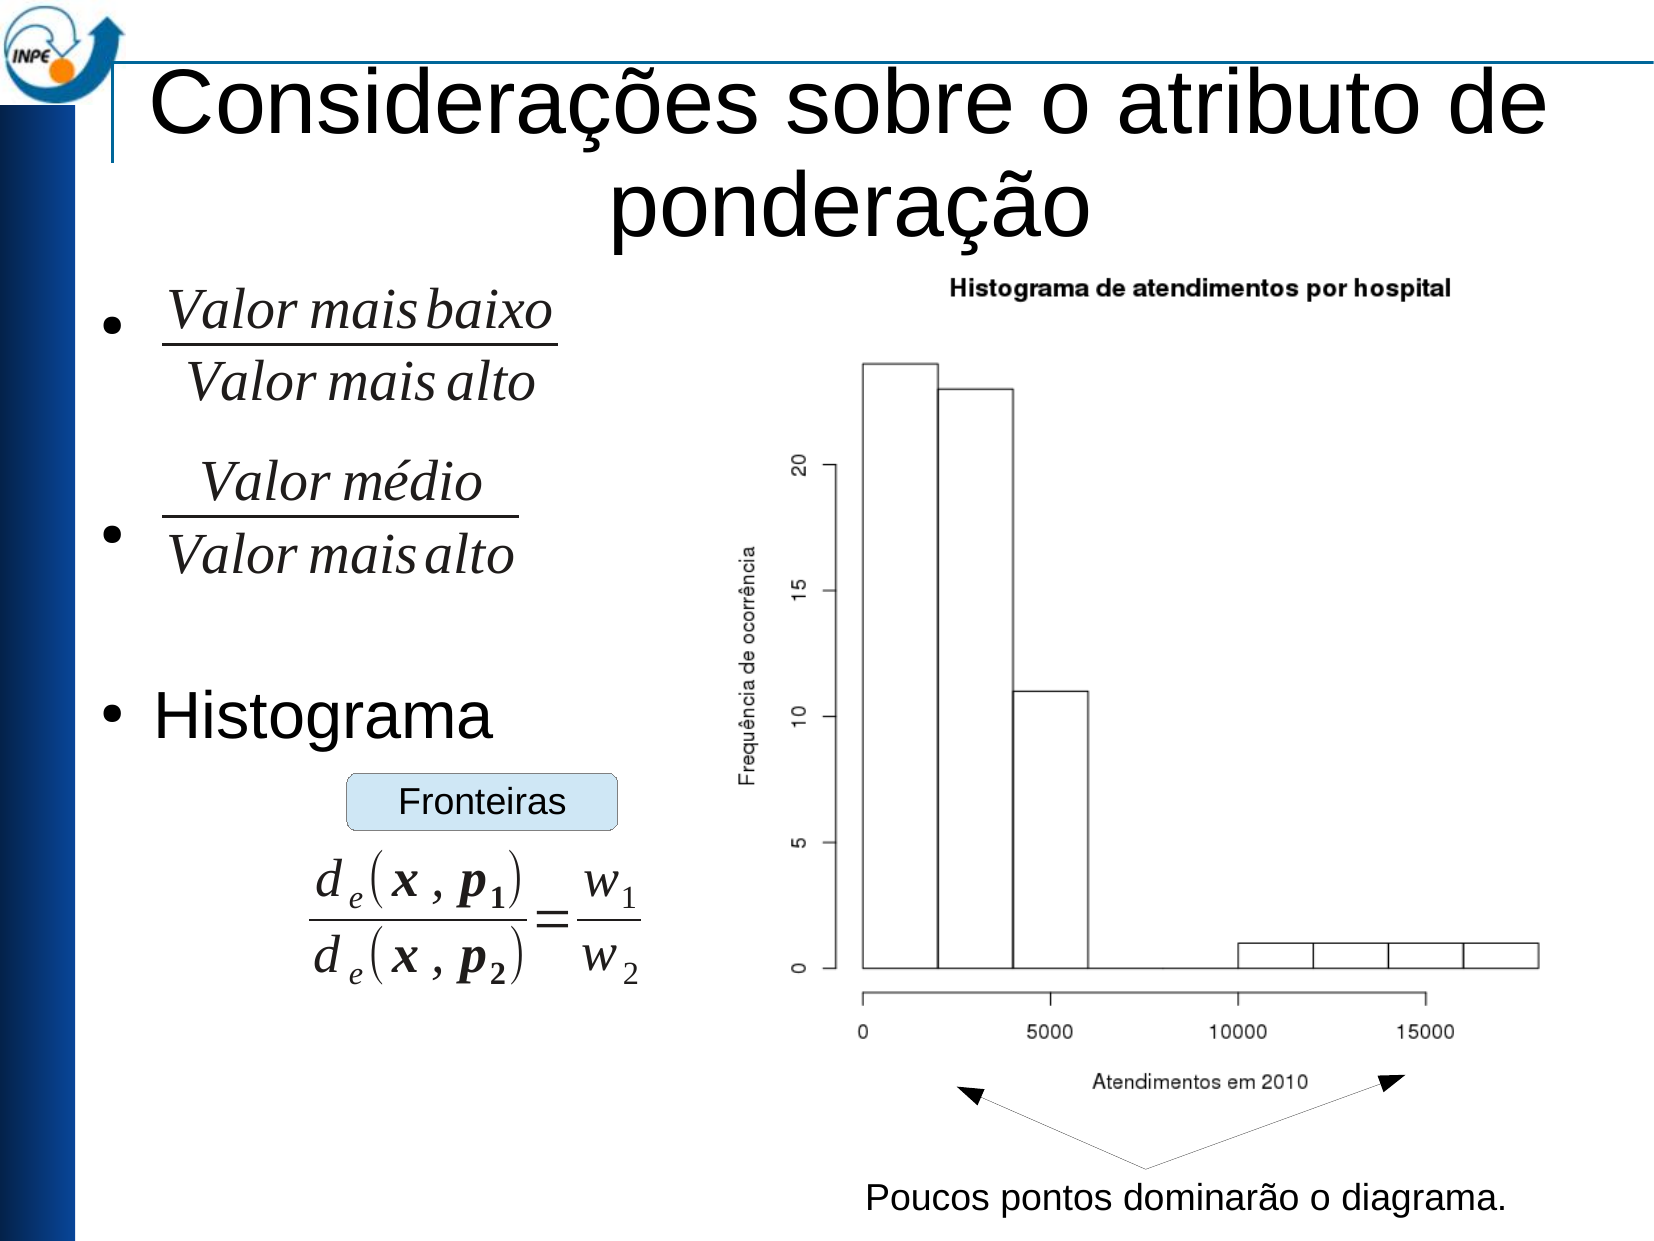

# Considerações sobre o atributo de ponderação
Histograma
Fronteiras
Poucos pontos dominarão o diagrama.